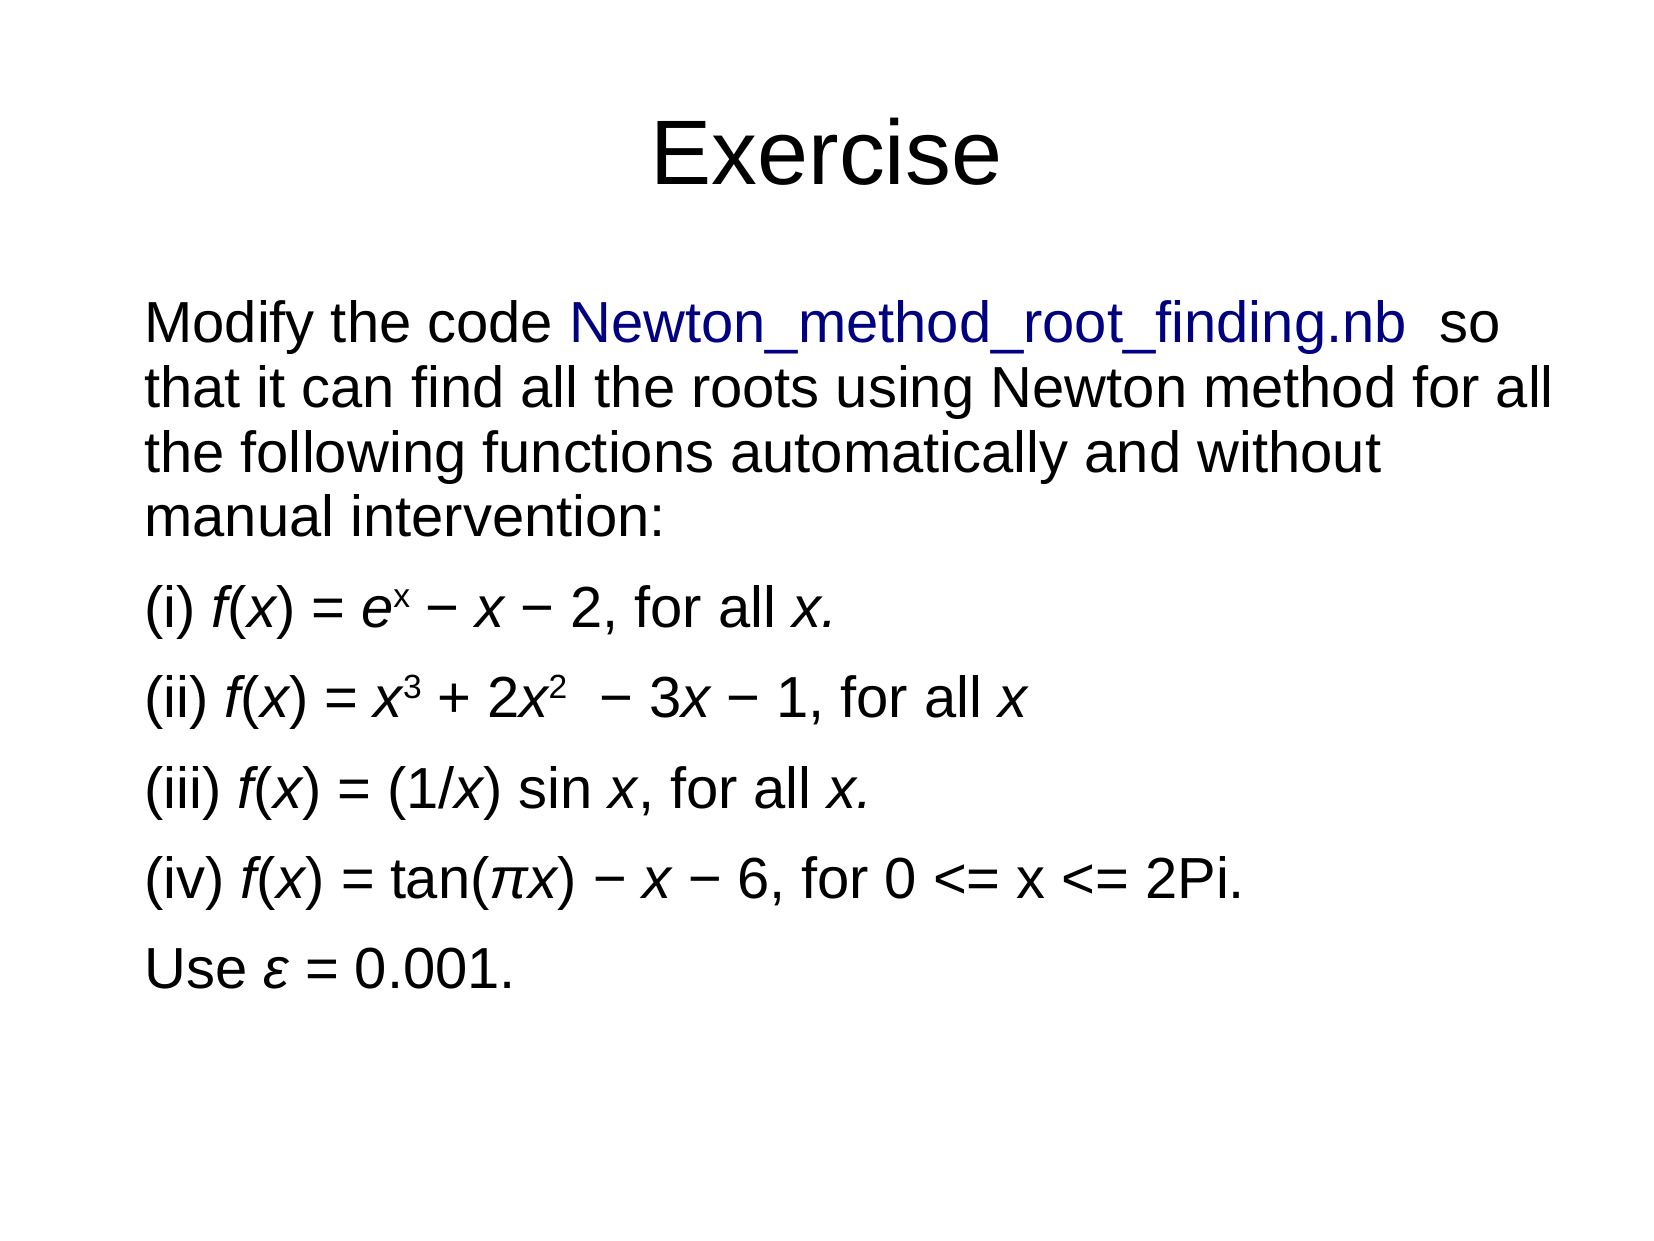

# Exercise
Modify the code Newton_method_root_finding.nb so that it can find all the roots using Newton method for all the following functions automatically and without manual intervention:
(i) f(x) = ex − x − 2, for all x.
(ii) f(x) = x3 + 2x2 − 3x − 1, for all x
(iii) f(x) = (1/x) sin x, for all x.
(iv) f(x) = tan(πx) − x − 6, for 0 <= x <= 2Pi.
Use ε = 0.001.